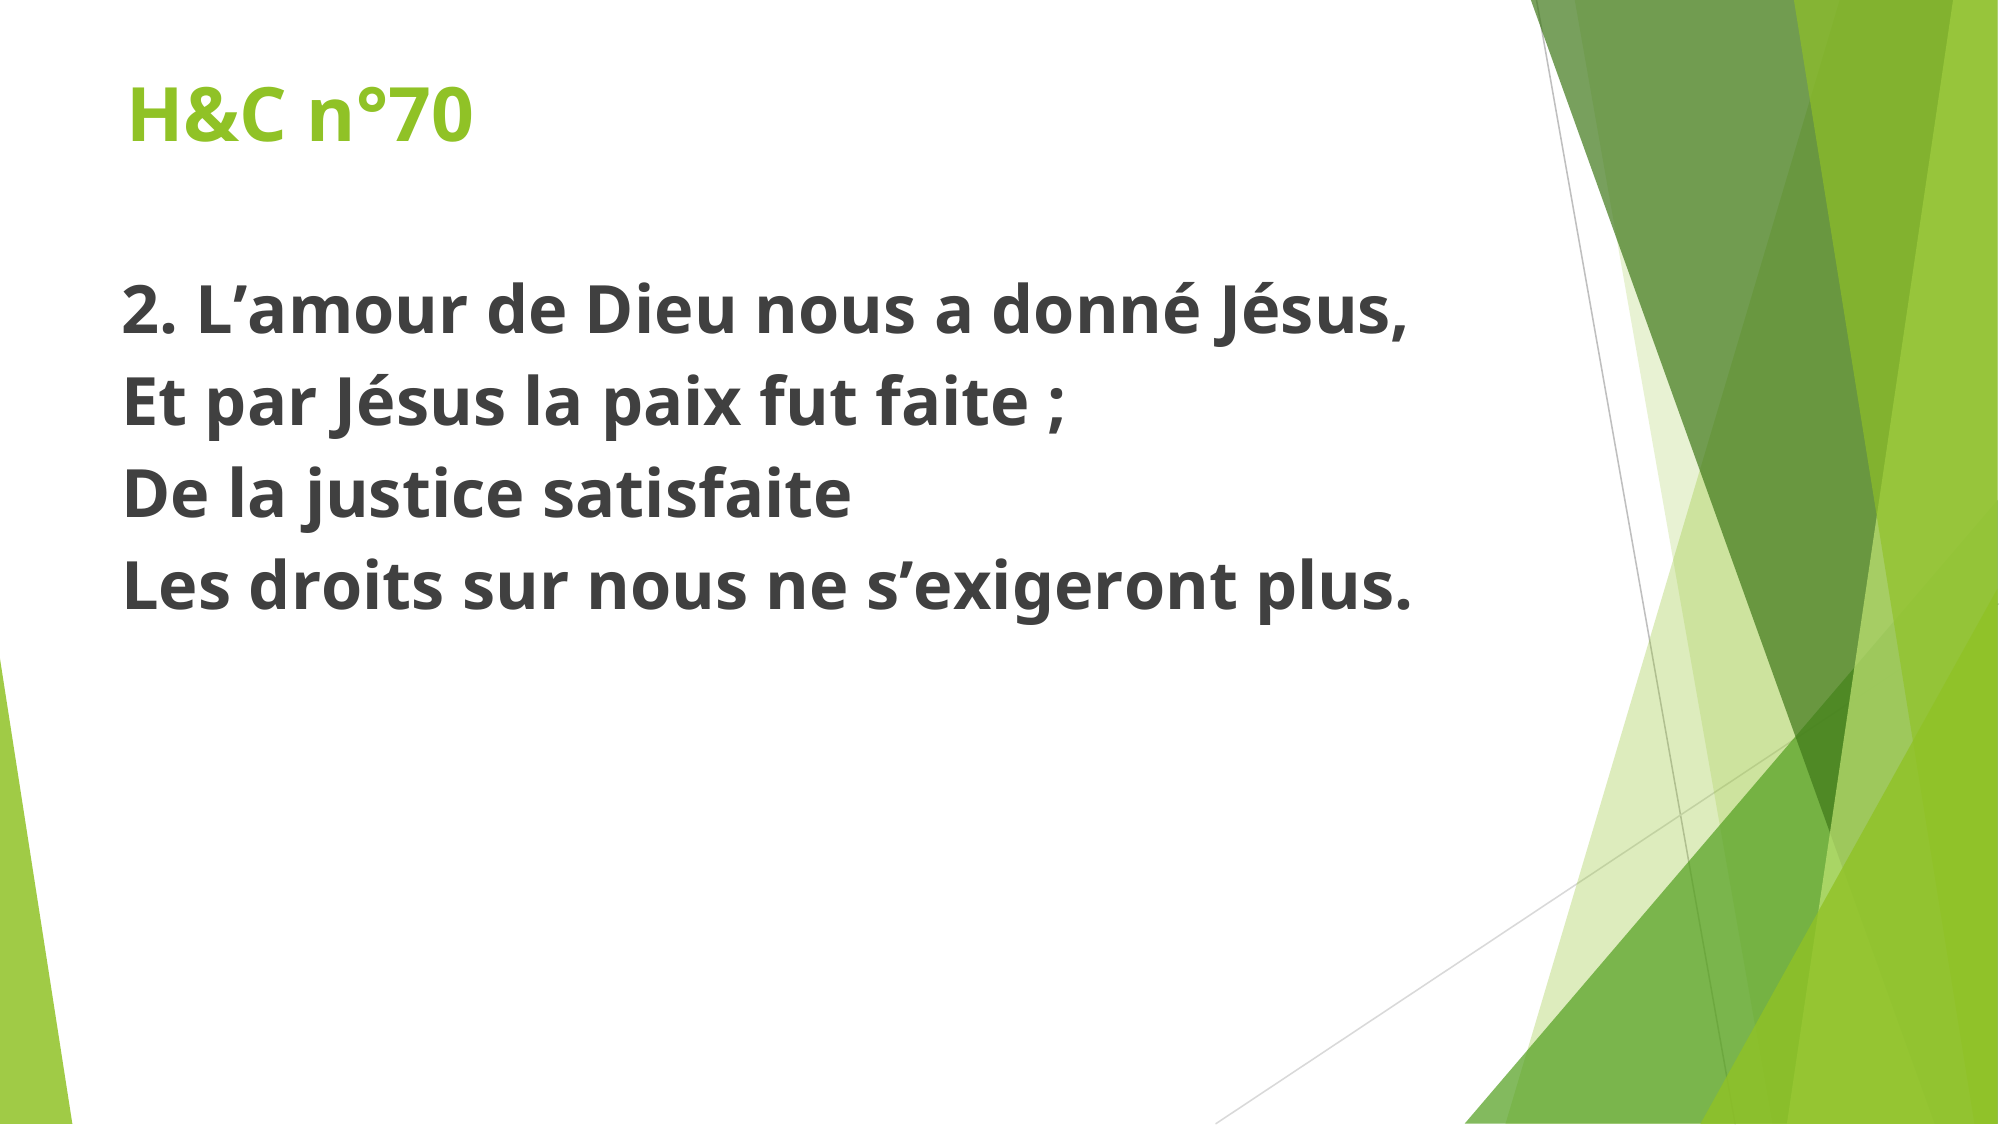

H&C n°70
2. L’amour de Dieu nous a donné Jésus,
Et par Jésus la paix fut faite ;
De la justice satisfaite
Les droits sur nous ne s’exigeront plus.